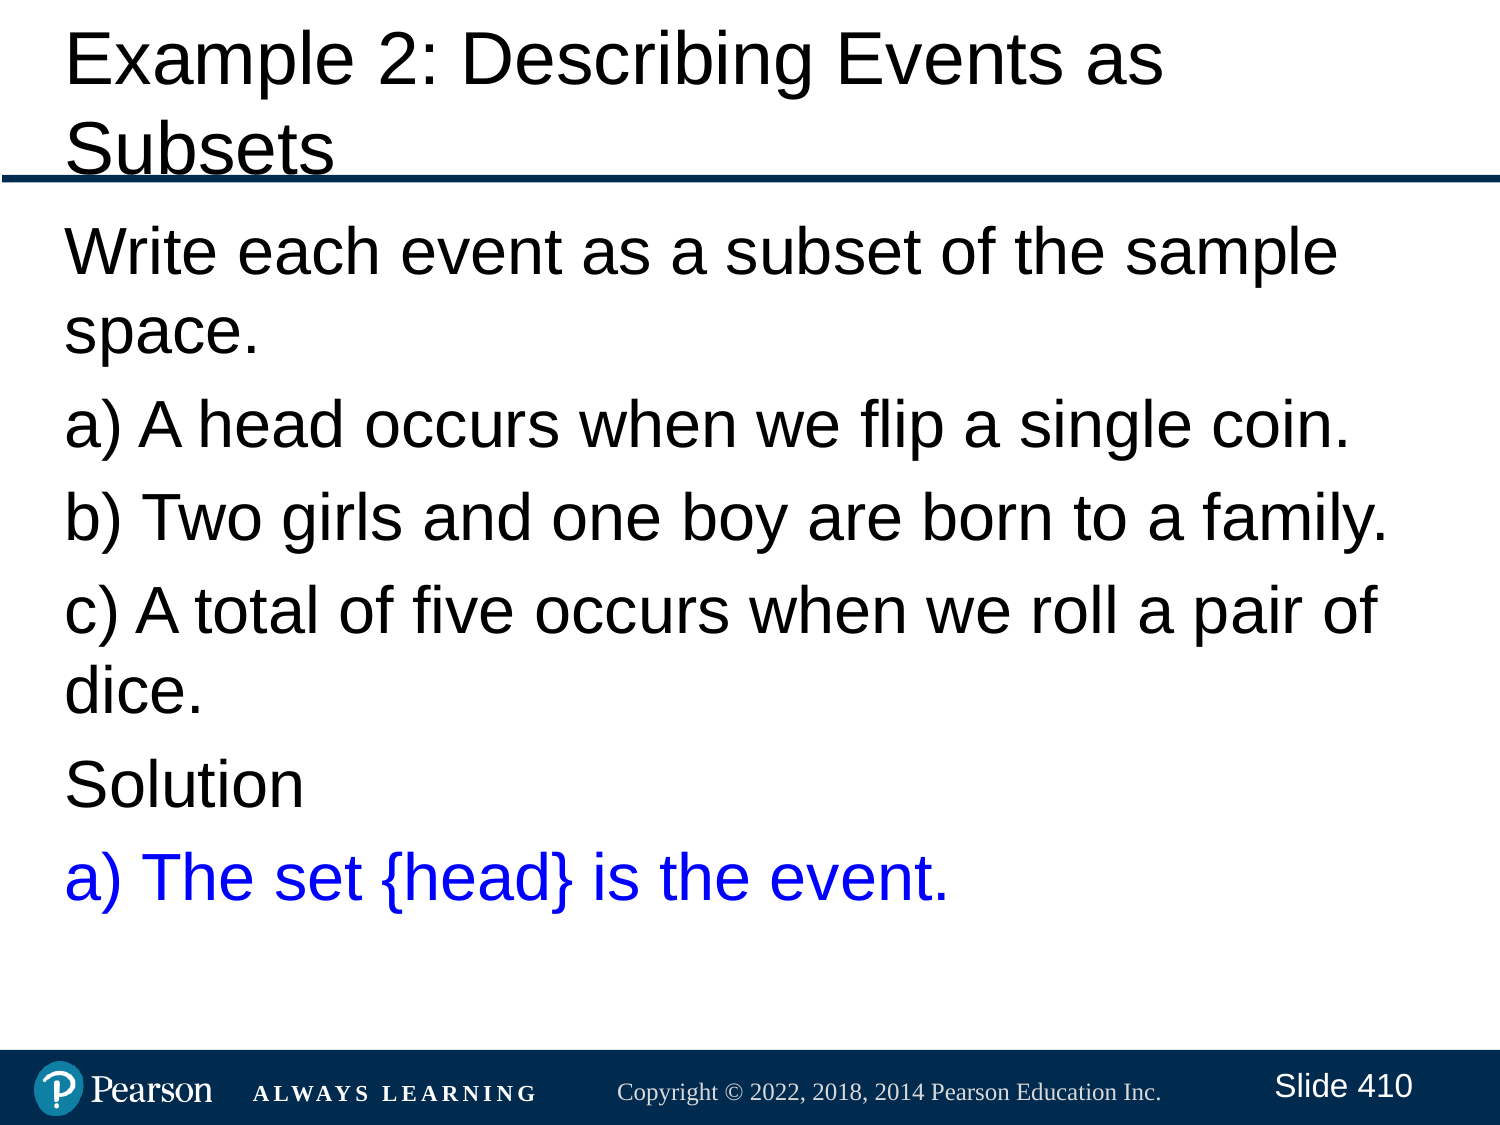

# Example 2: Describing Events as Subsets
Write each event as a subset of the sample space.
a) A head occurs when we flip a single coin.
b) Two girls and one boy are born to a family.
c) A total of five occurs when we roll a pair of dice.
Solution
a) The set {head} is the event.